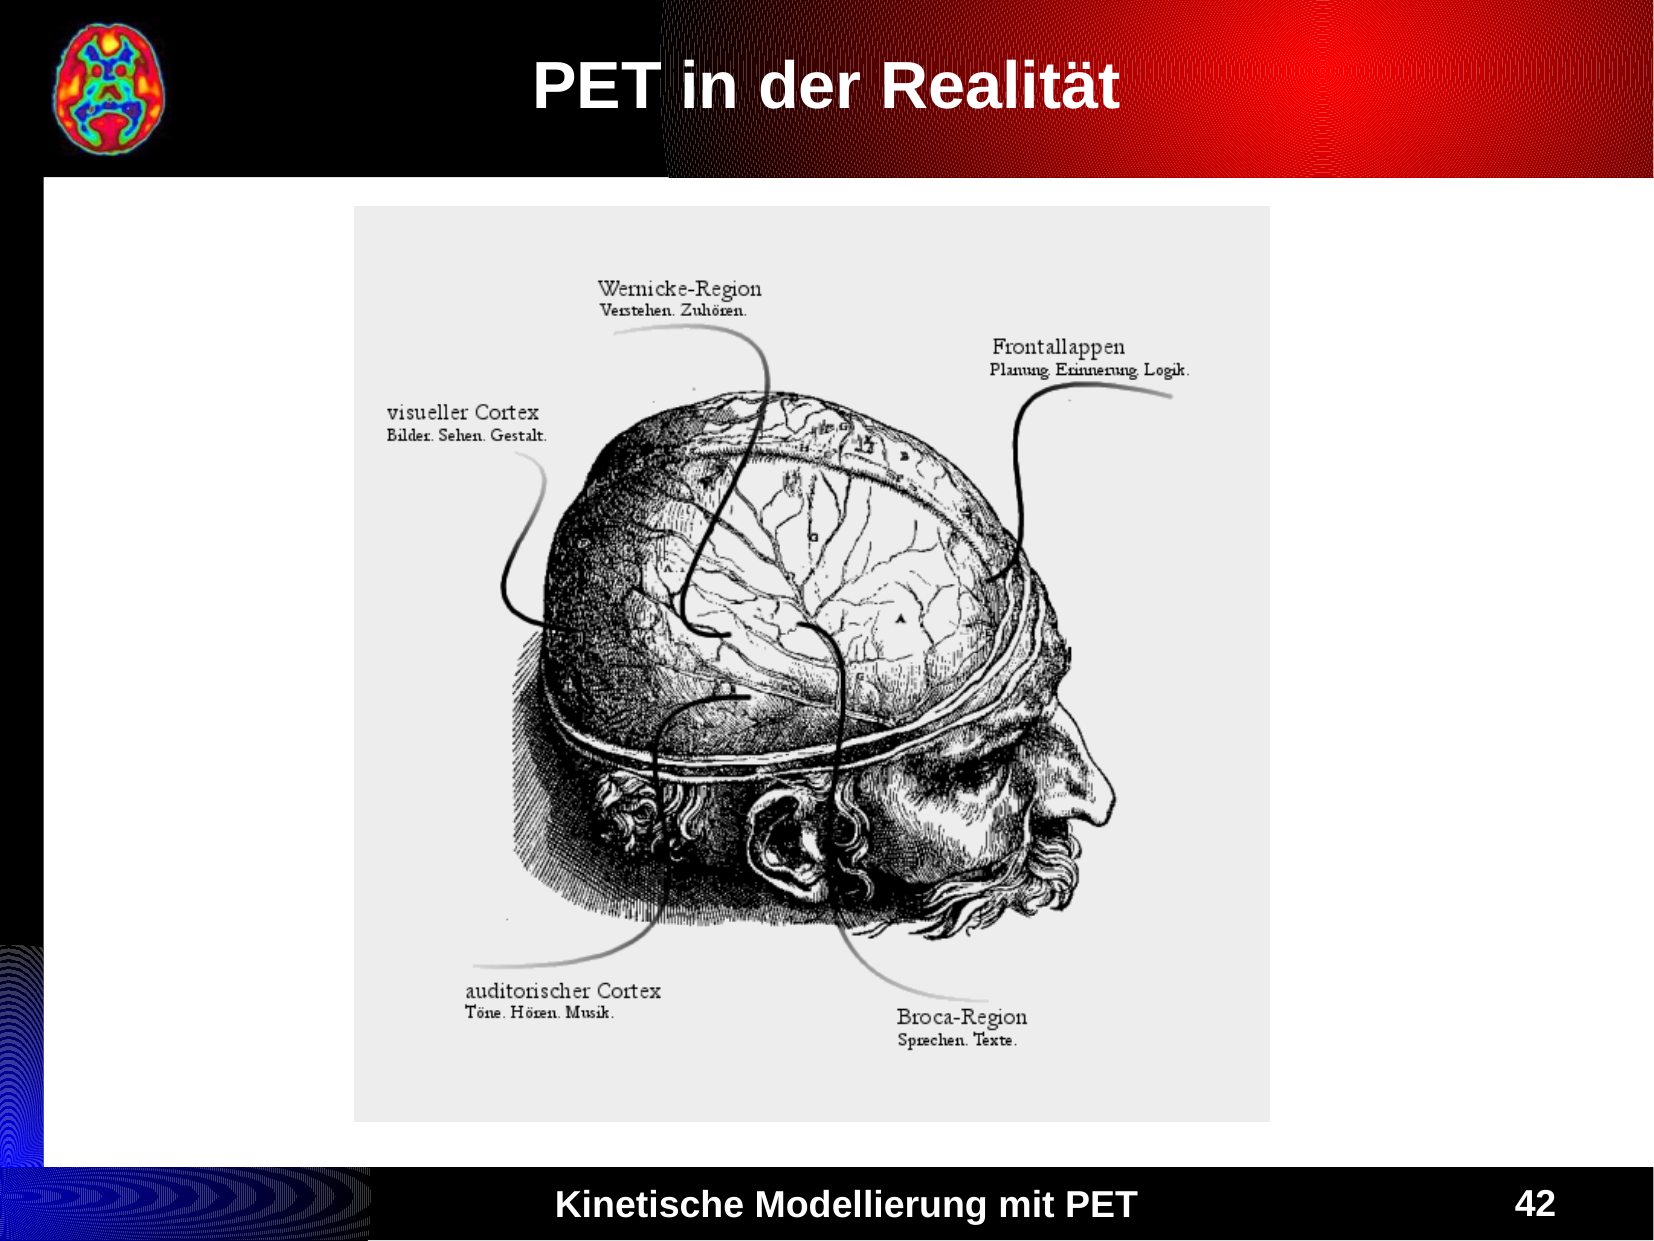

# PET in der Realität
Kinetische Modellierung mit PET